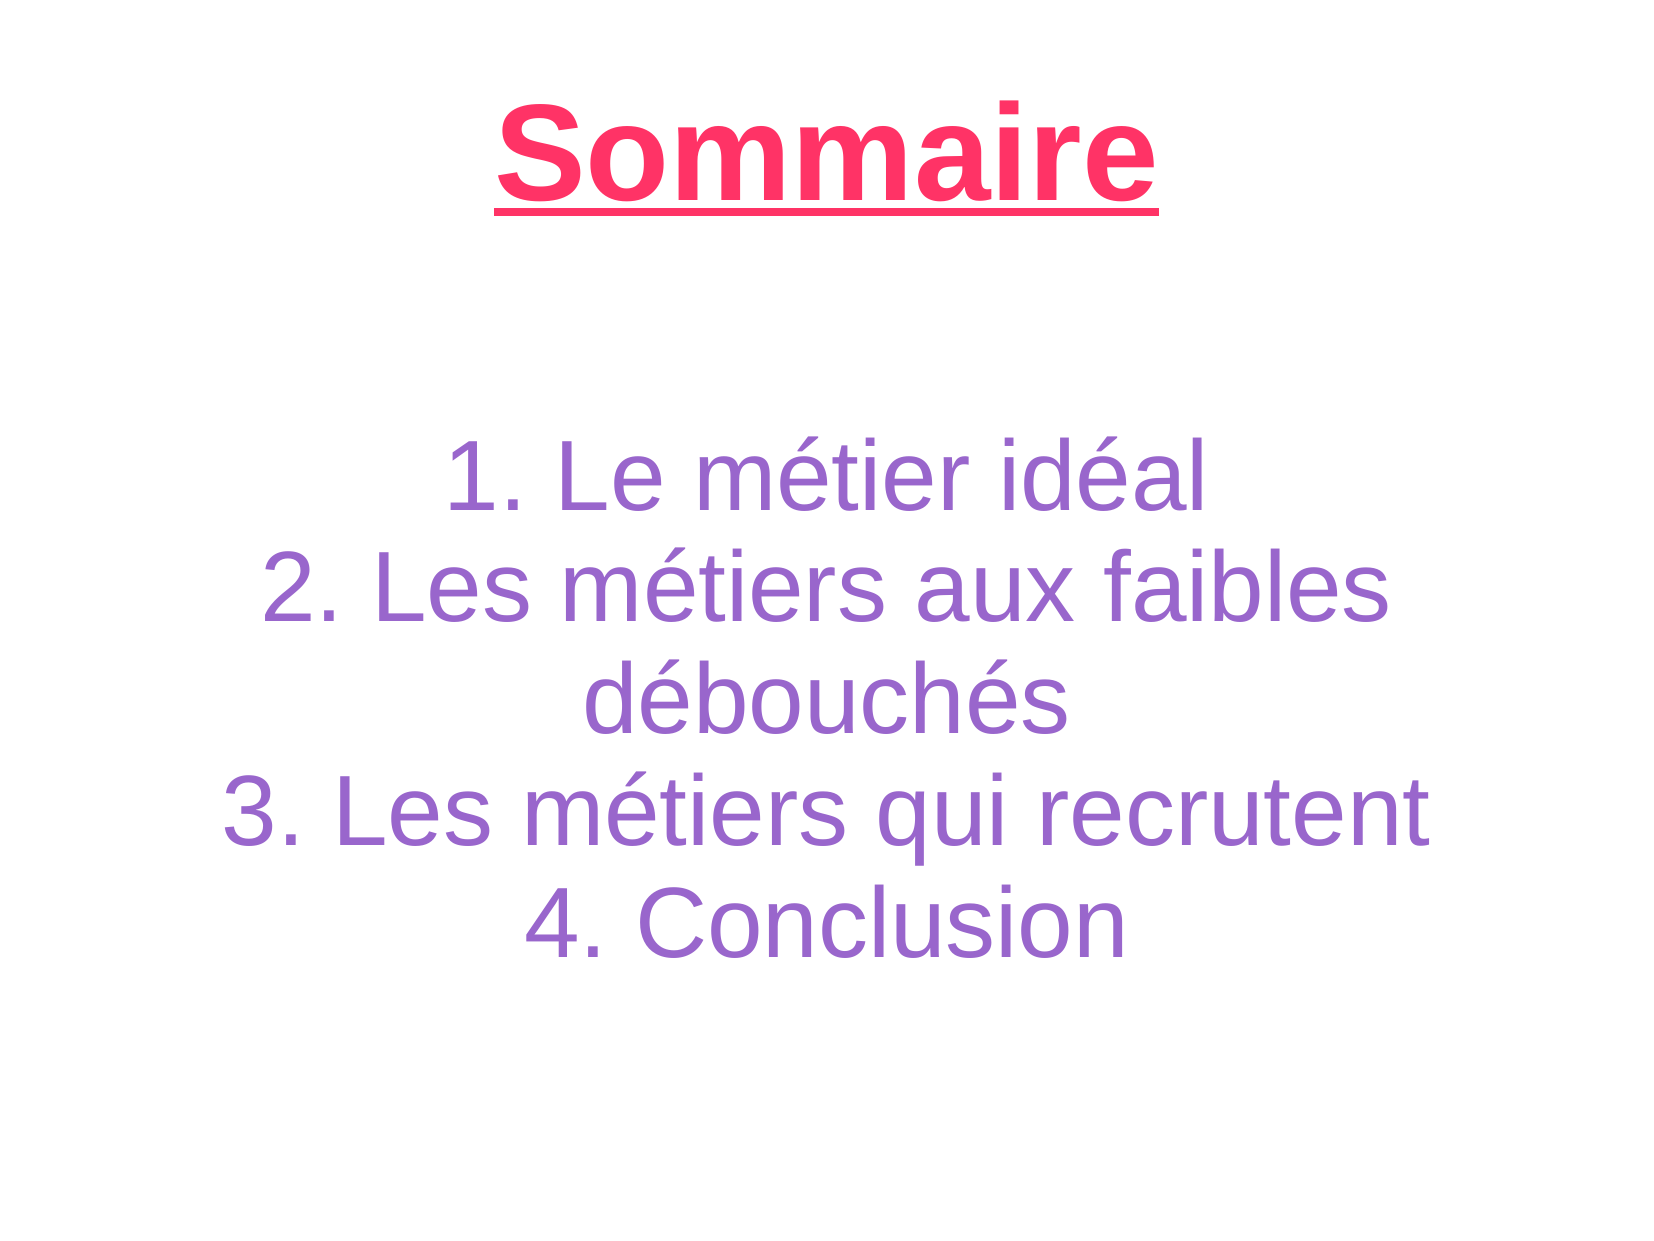

# Sommaire
1. Le métier idéal
2. Les métiers aux faibles débouchés
3. Les métiers qui recrutent
4. Conclusion